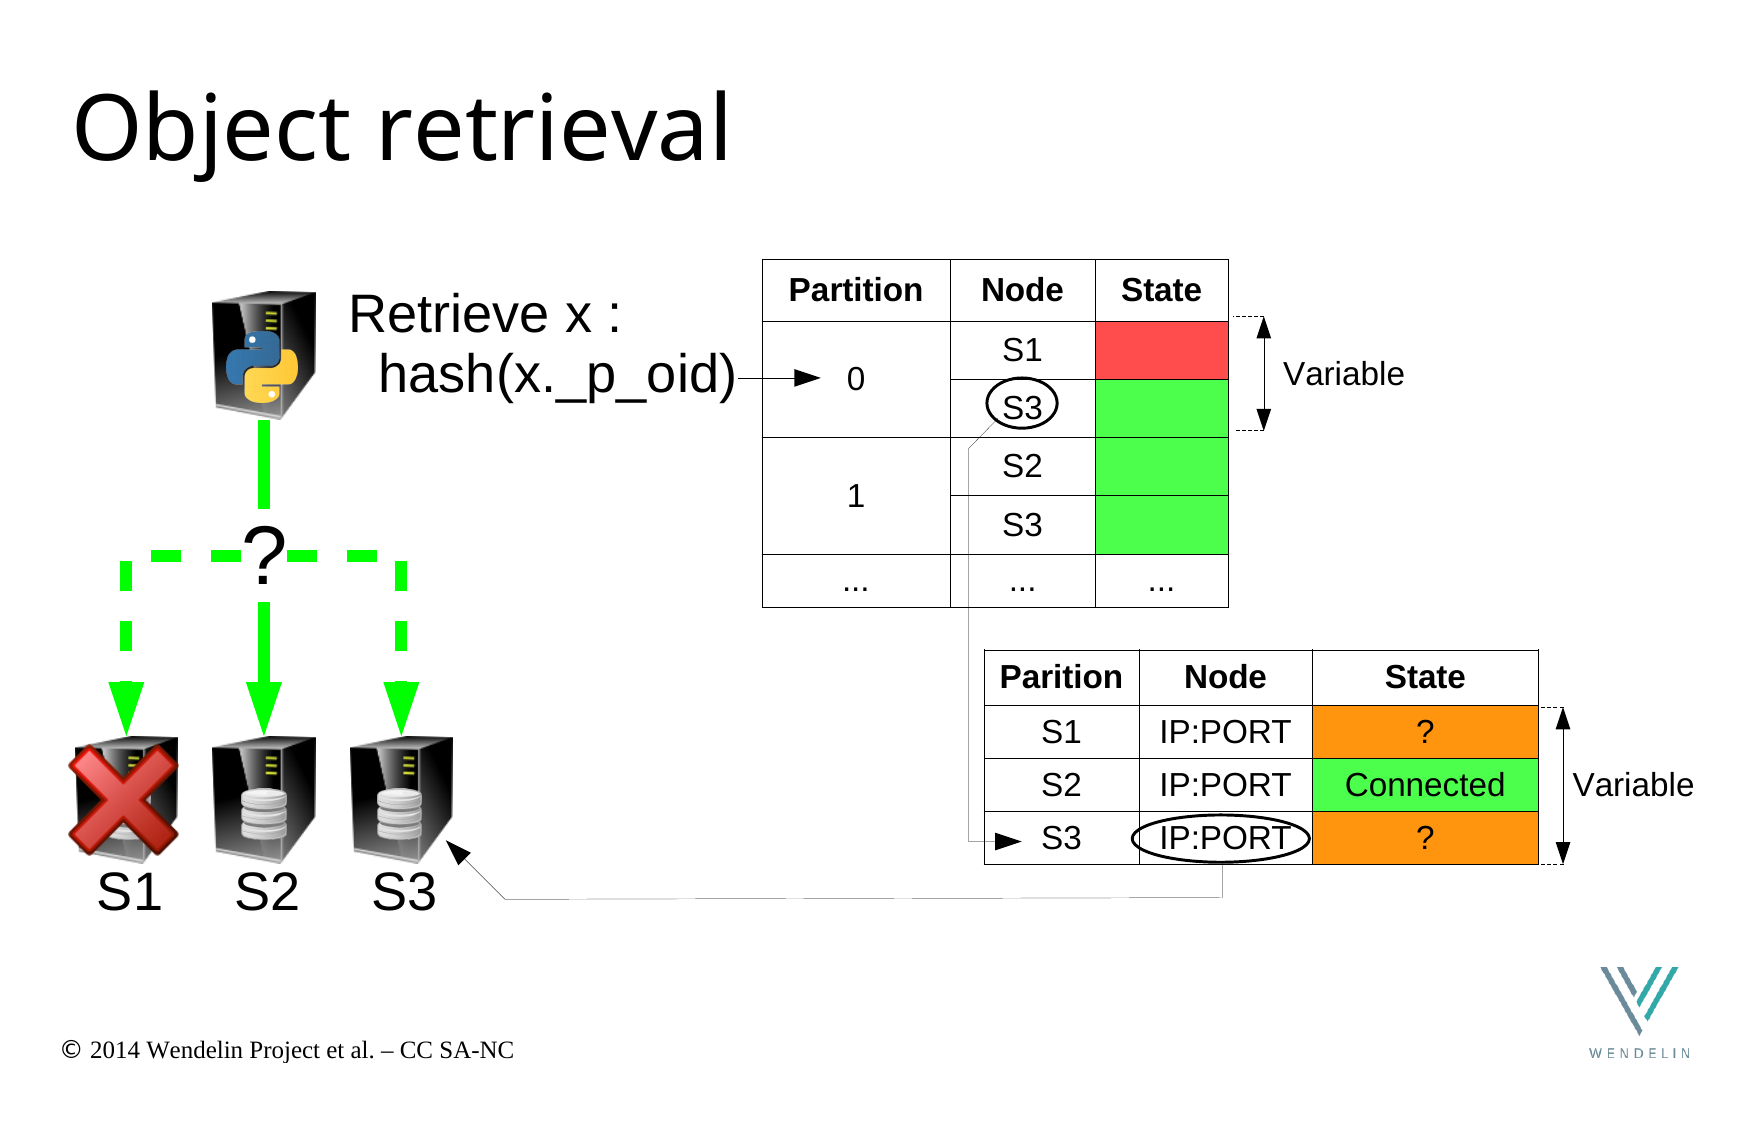

# Object retrieval
| Partition | Node | State |
| --- | --- | --- |
| 0 | S1 | |
| | S3 | |
| 1 | S2 | |
| | S3 | |
| ... | ... | ... |
Retrieve x :
 hash(x._p_oid)
Variable
?
| Parition | Node | State |
| --- | --- | --- |
| S1 | IP:PORT | ? |
| S2 | IP:PORT | Connected |
| S3 | IP:PORT | ? |
Variable
S1
S2
S3